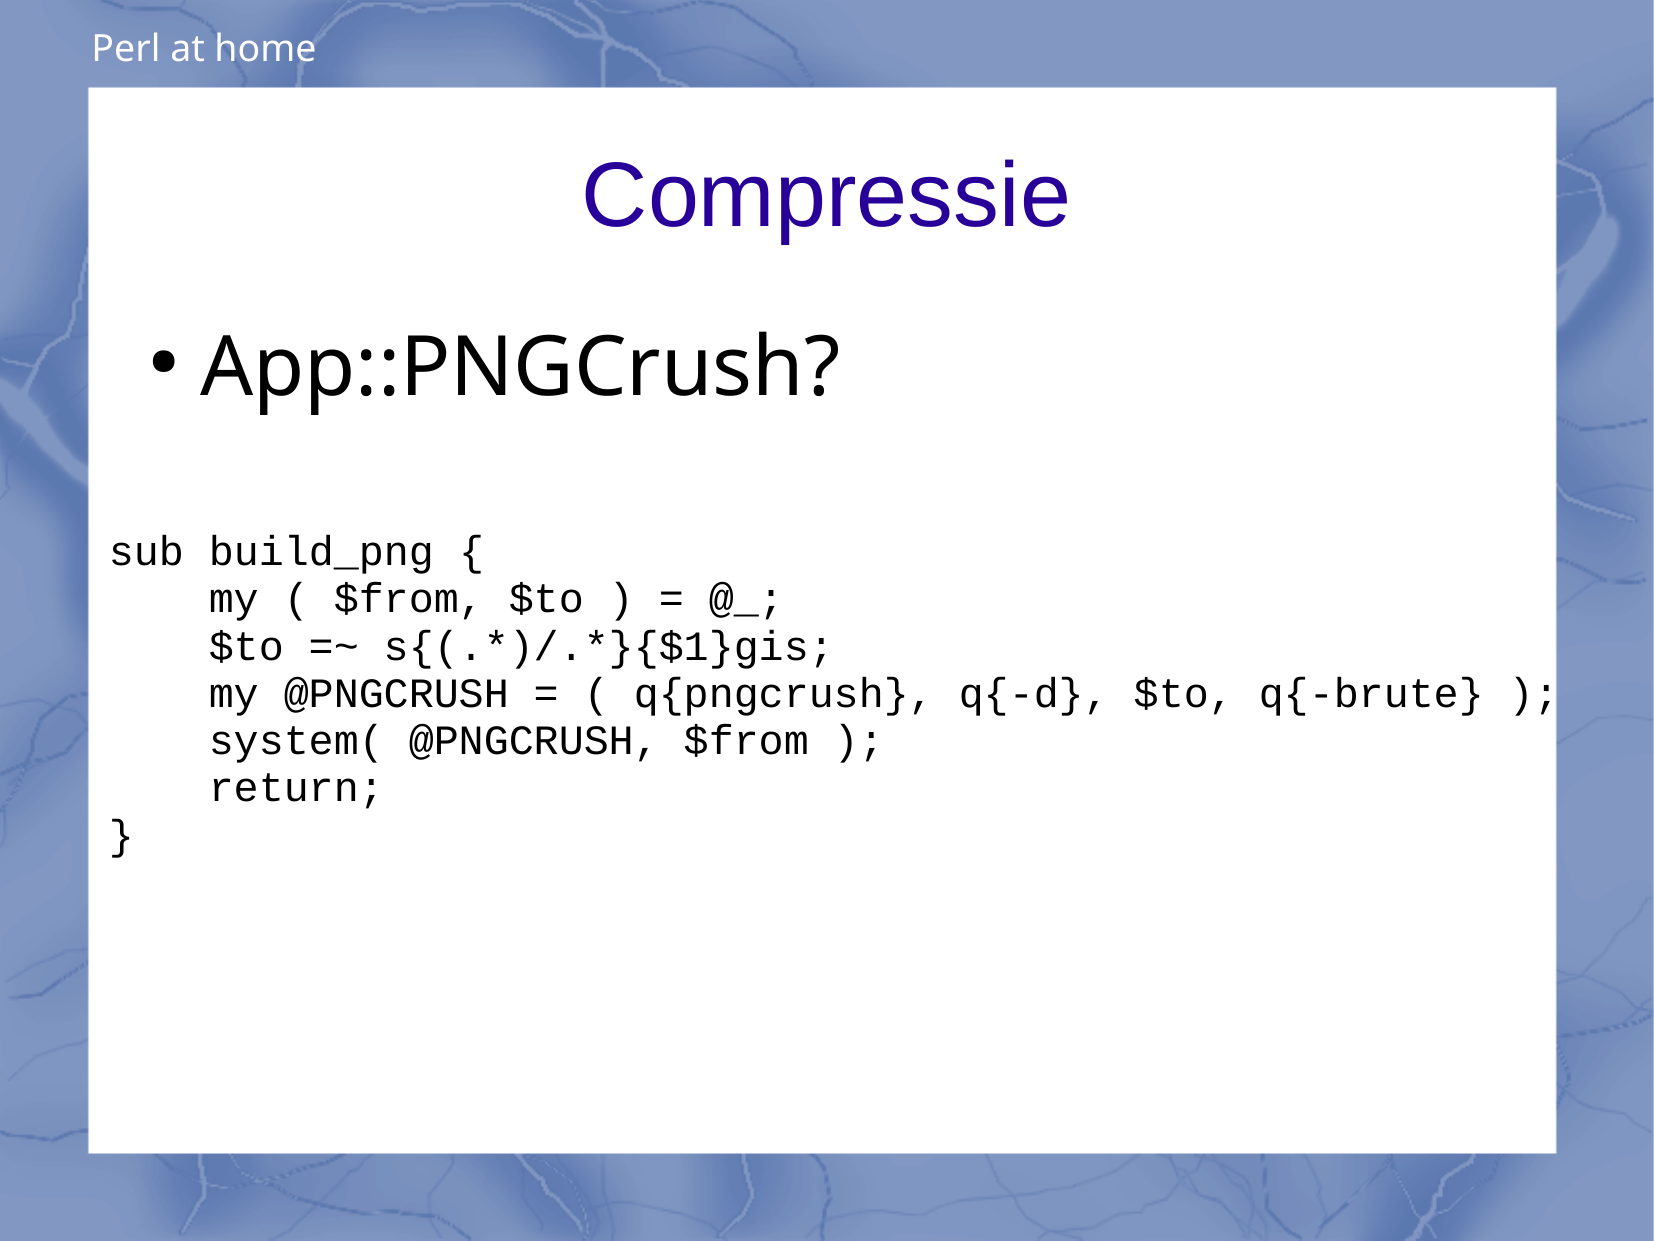

# Compressie
 App::PNGCrush?
sub build_png {
 my ( $from, $to ) = @_;
 $to =~ s{(.*)/.*}{$1}gis;
 my @PNGCRUSH = ( q{pngcrush}, q{-d}, $to, q{-brute} );
 system( @PNGCRUSH, $from );
 return;
}